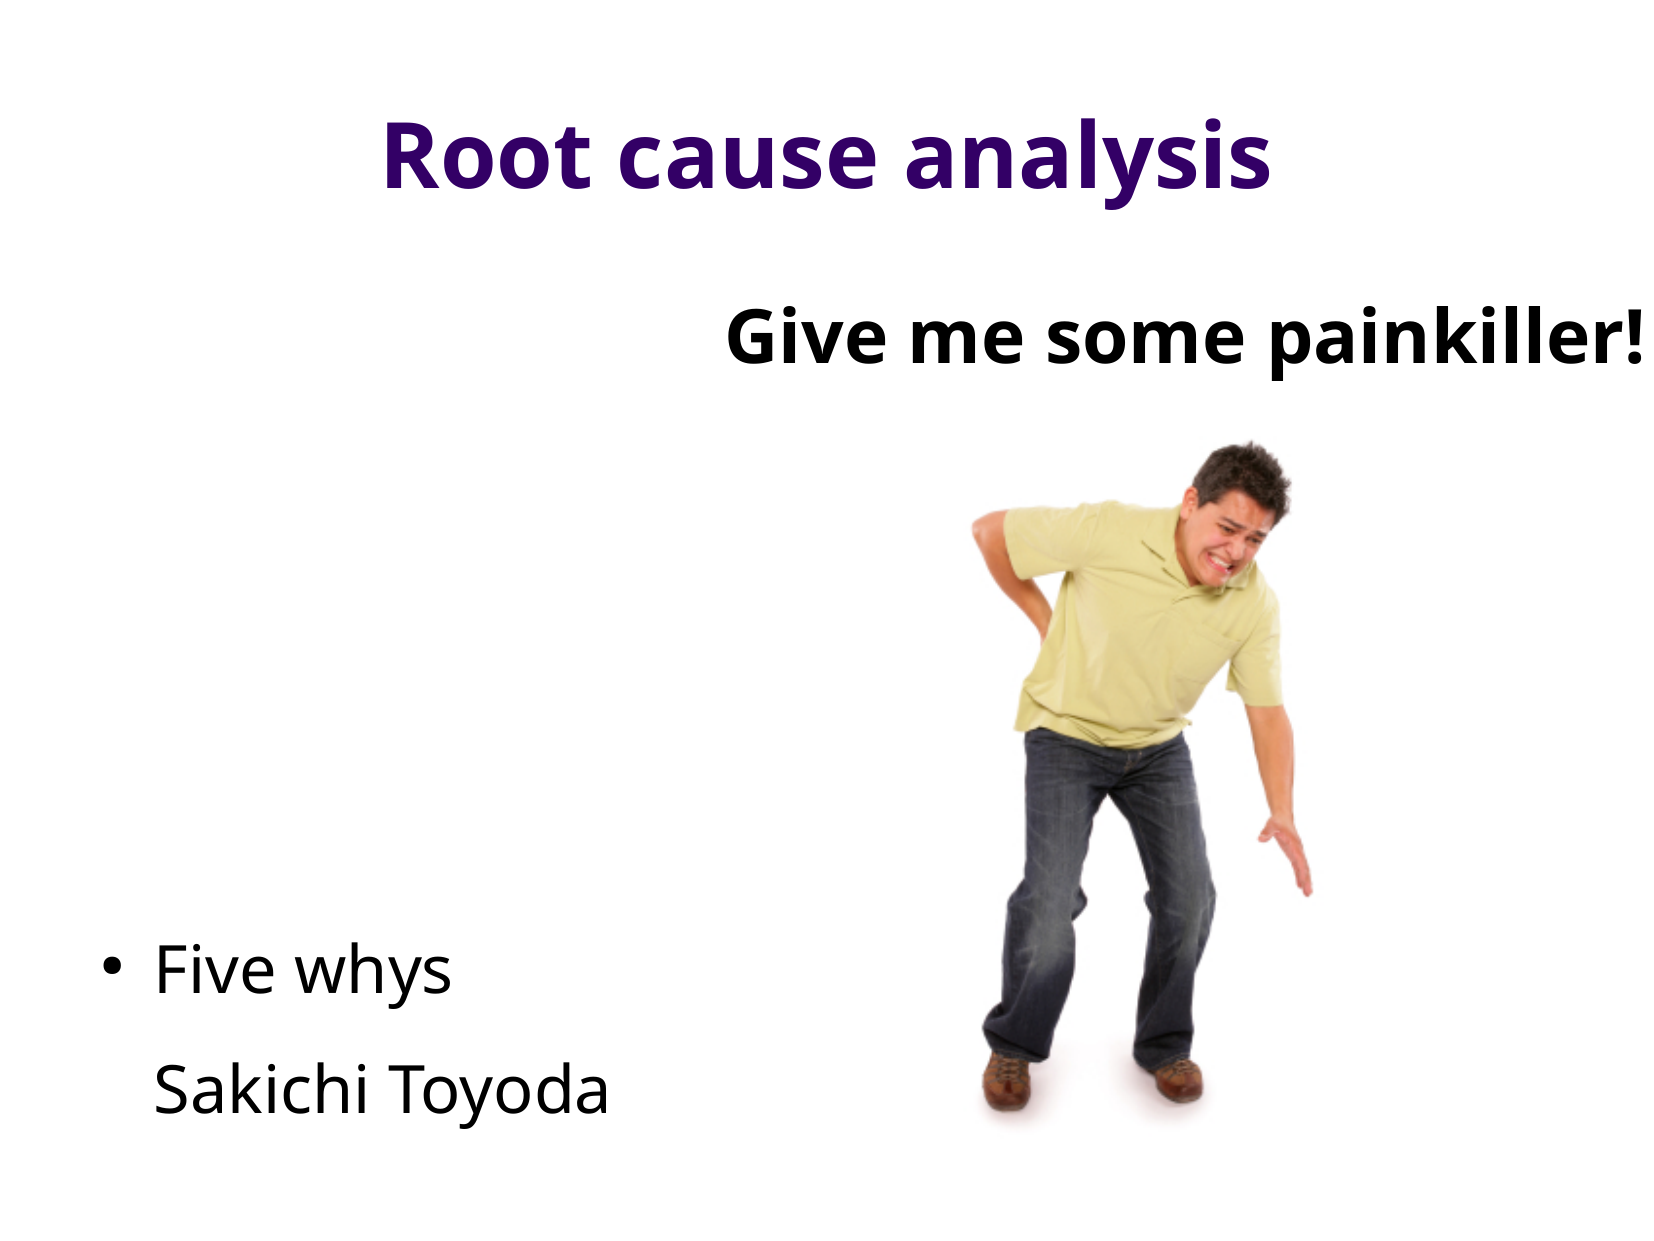

# Root cause analysis
Give me some painkiller!
Five whys
Sakichi Toyoda